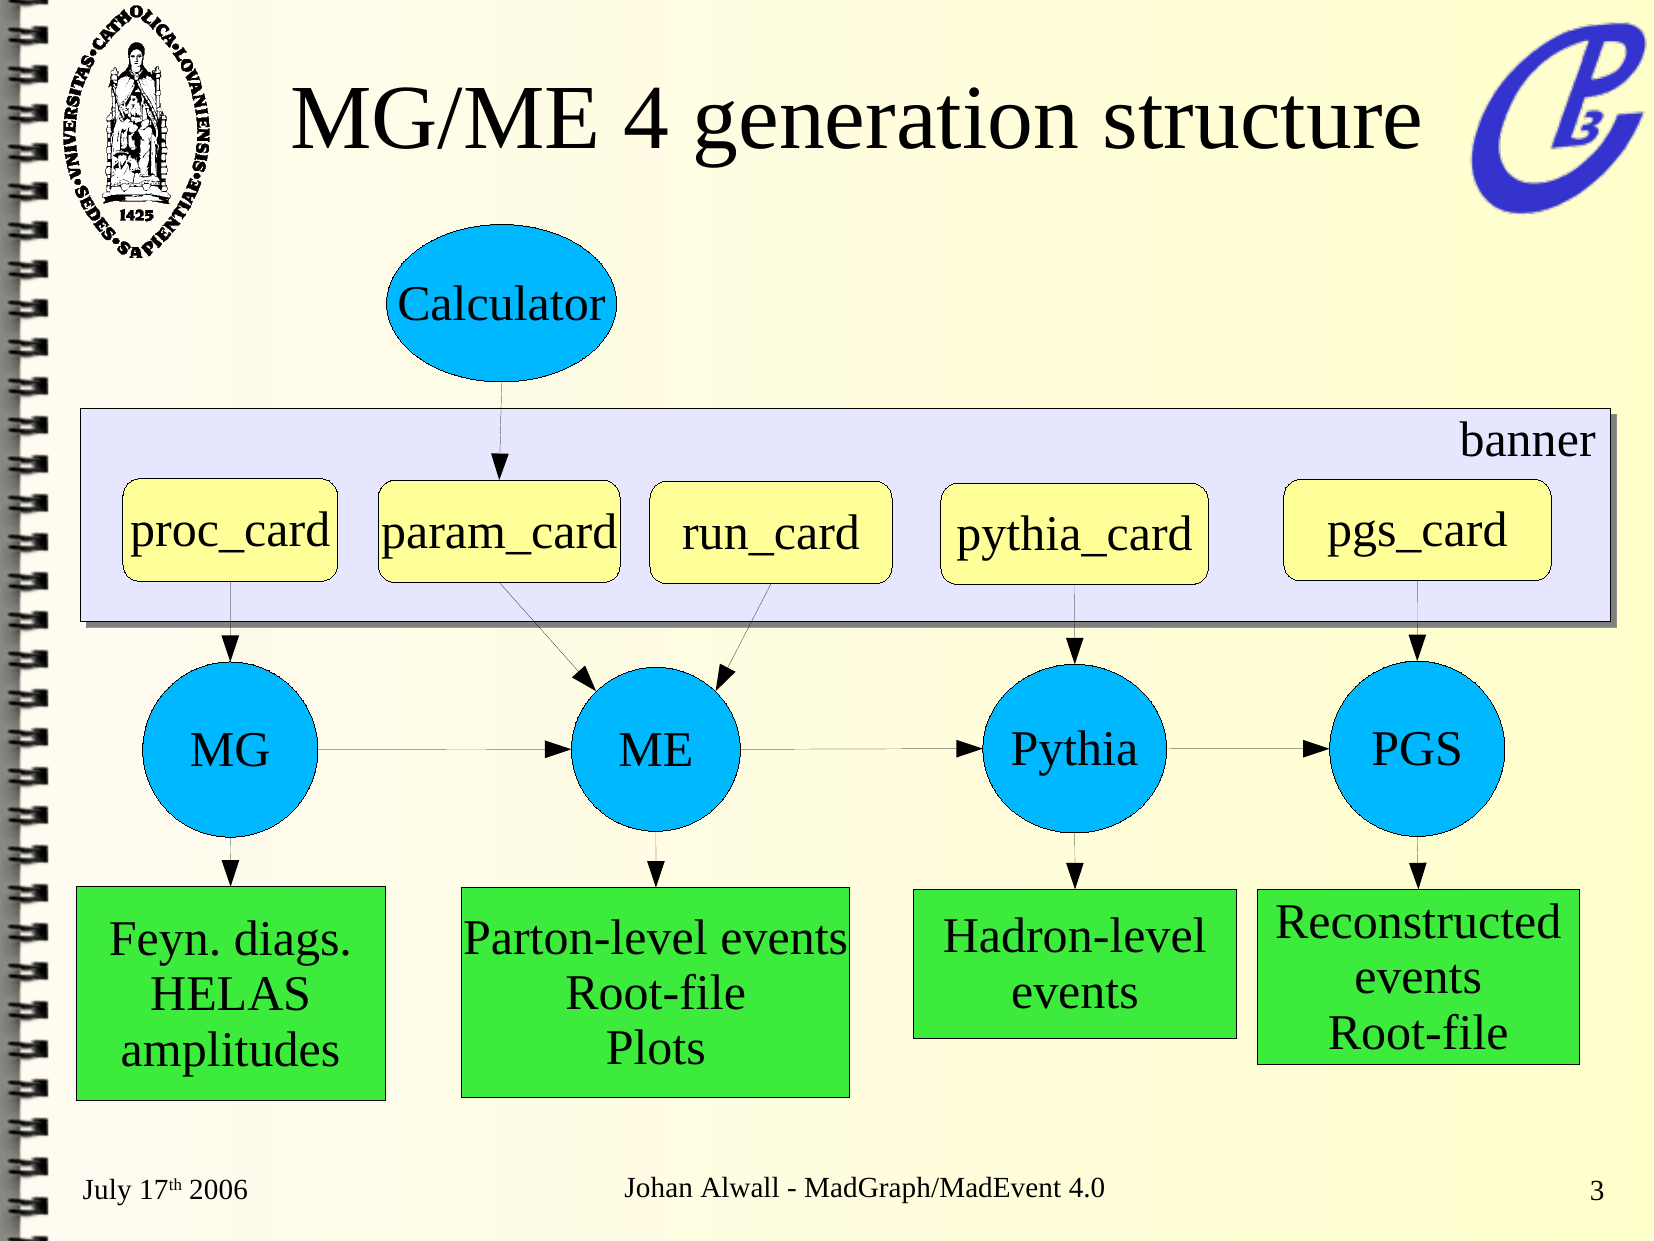

# MG/ME 4 generation structure
Calculator
banner
proc_card
pgs_card
param_card
run_card
pythia_card
PGS
MG
Pythia
ME
Feyn. diags.
HELAS
amplitudes
Parton-level events
Root-file
Plots
Hadron-level
events
Reconstructed
events
Root-file
Johan Alwall - MadGraph/MadEvent 4.0
July 17 2006
3